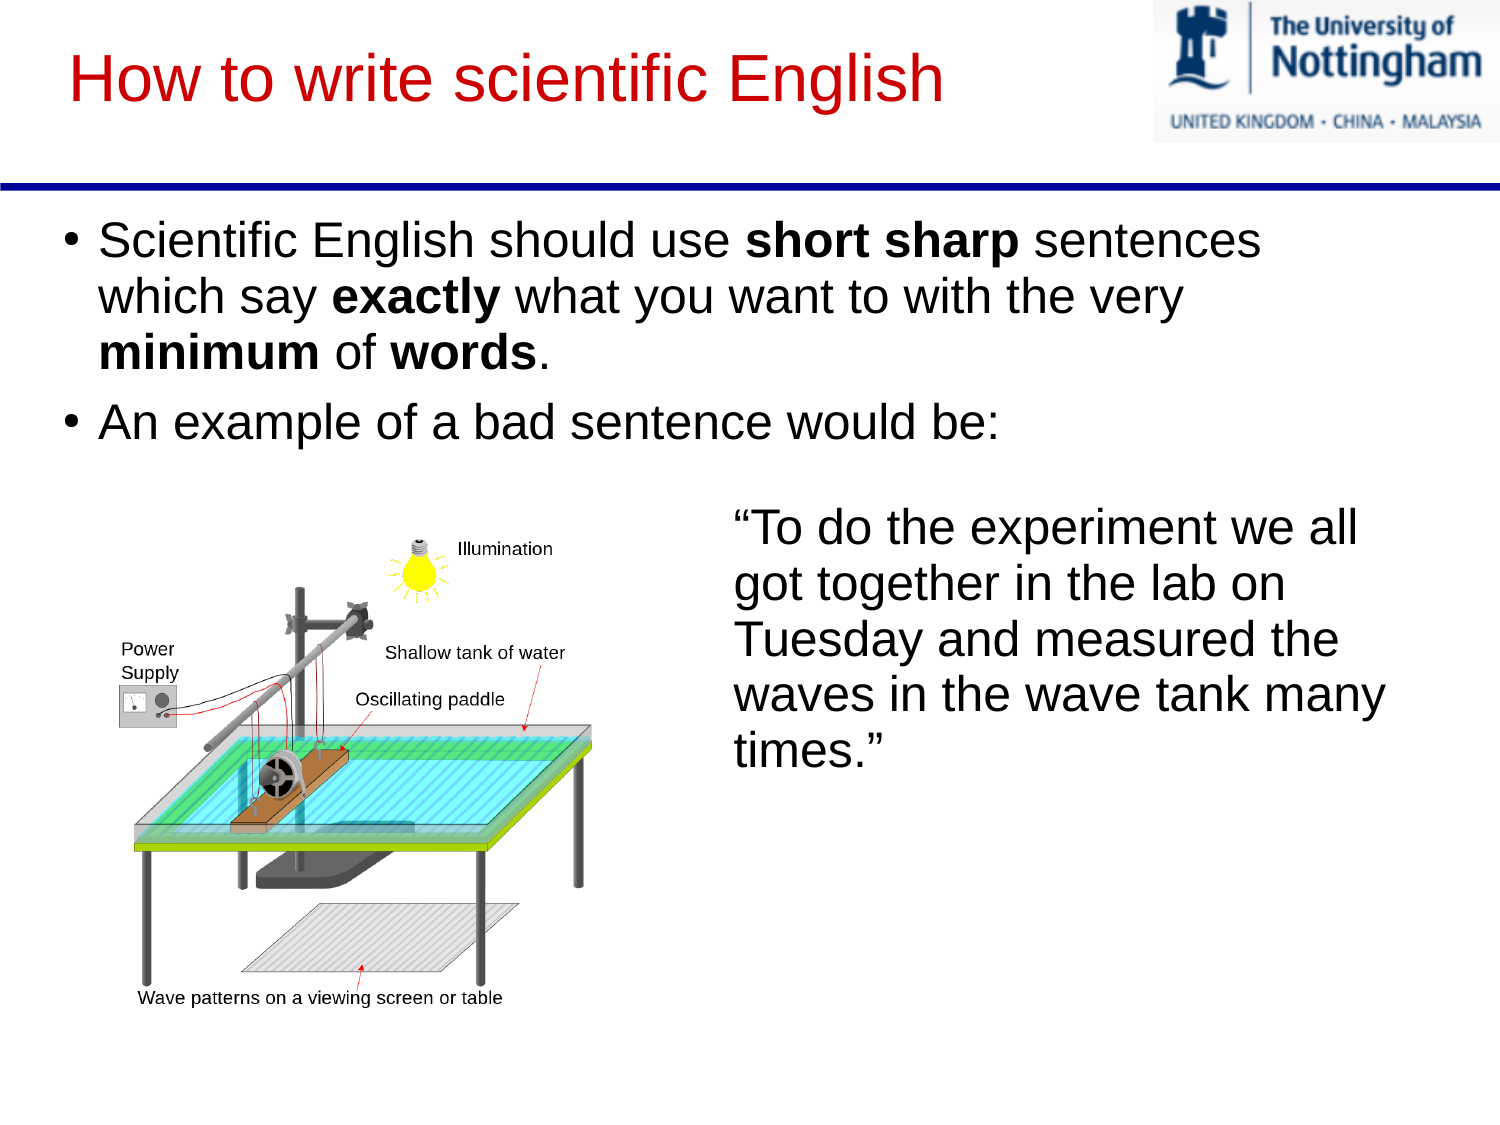

How to write scientific English
Scientific English should use short sharp sentences which say exactly what you want to with the very minimum of words.
An example of a bad sentence would be:
“To do the experiment we all got together in the lab on Tuesday and measured the waves in the wave tank many times.”